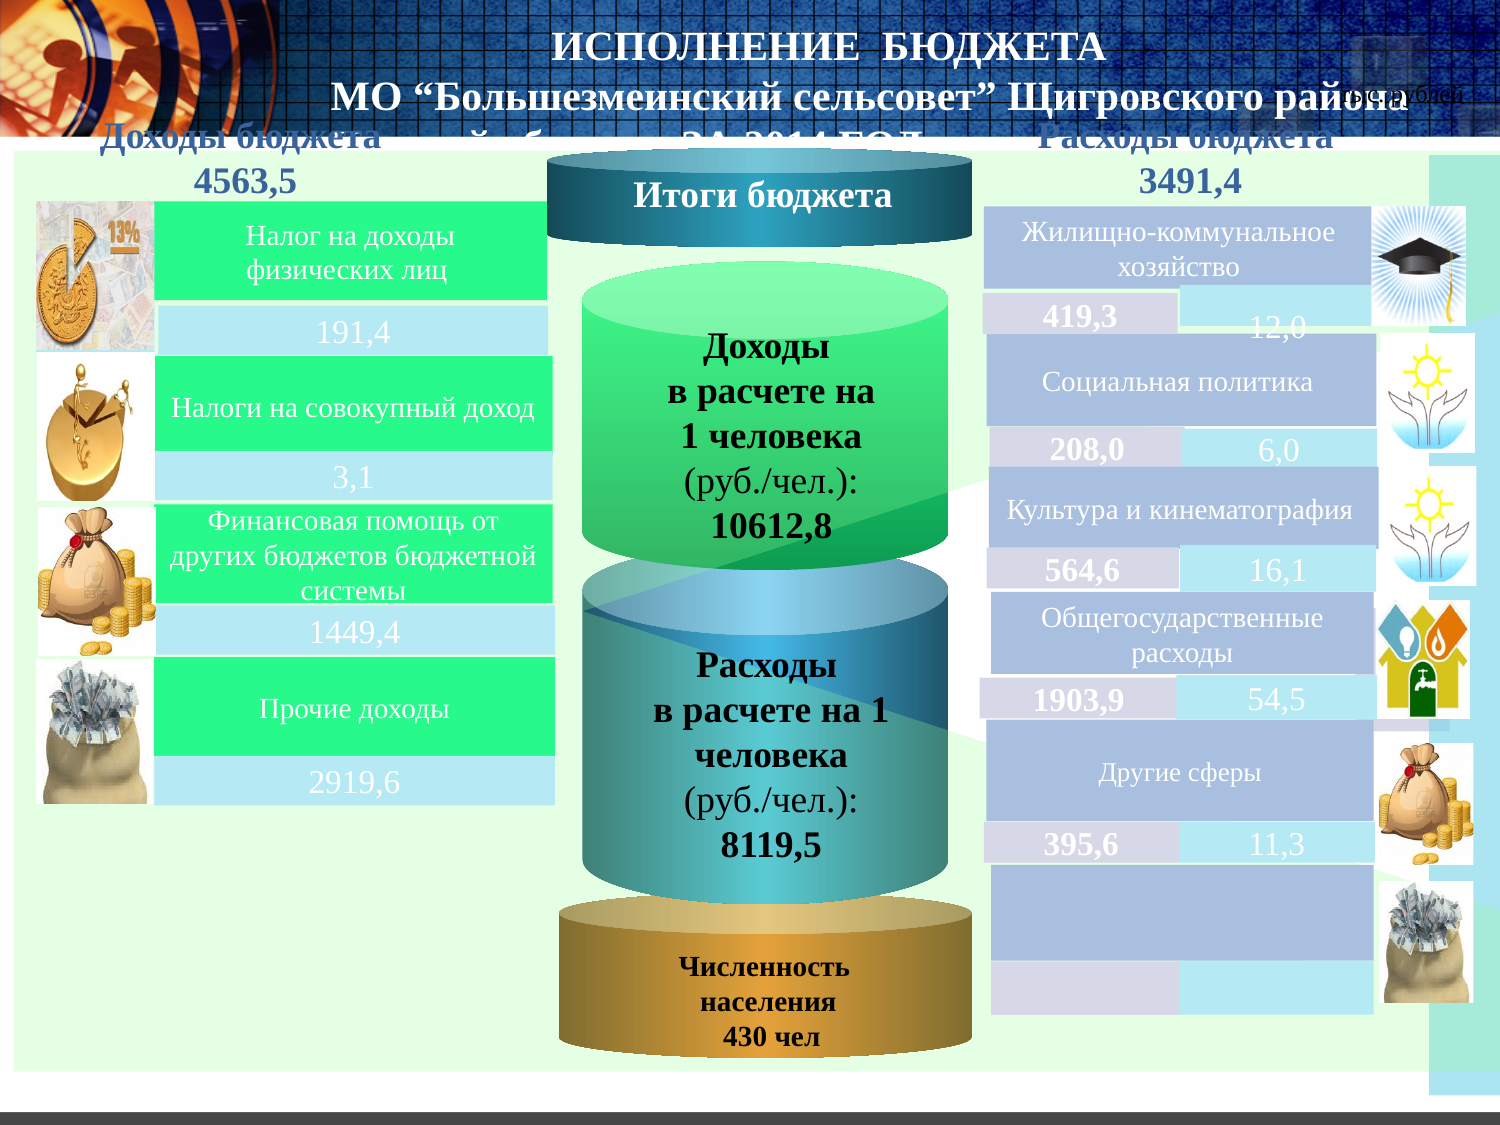

ИСПОЛНЕНИЕ БЮДЖЕТА
МО “Большезмеинский сельсовет” Щигровского района Курской области ЗА 2014 ГОД
тыс. рублей
Доходы бюджета
4563,5
Расходы бюджета
3491,4
Итоги бюджета
Налог на доходы физических лиц
Жилищно-коммунальное хозяйство
12,0
419,3
Доходы
в расчете на
1 человека (руб./чел.):
10612,8
Социальная политика
208,0
6,0
Налоги на совокупный доход
3,1
Культура и кинематография
16,1
564,6
Финансовая помощь от других бюджетов бюджетной системы
1449,4
Расходы
в расчете на 1 человека
(руб./чел.):
8119,5
Прочие доходы
2919,6
Другие сферы
395,6
11,3
 Численность
 населения
430 чел
191,4
Общегосударственные расходы
54,5
1903,9